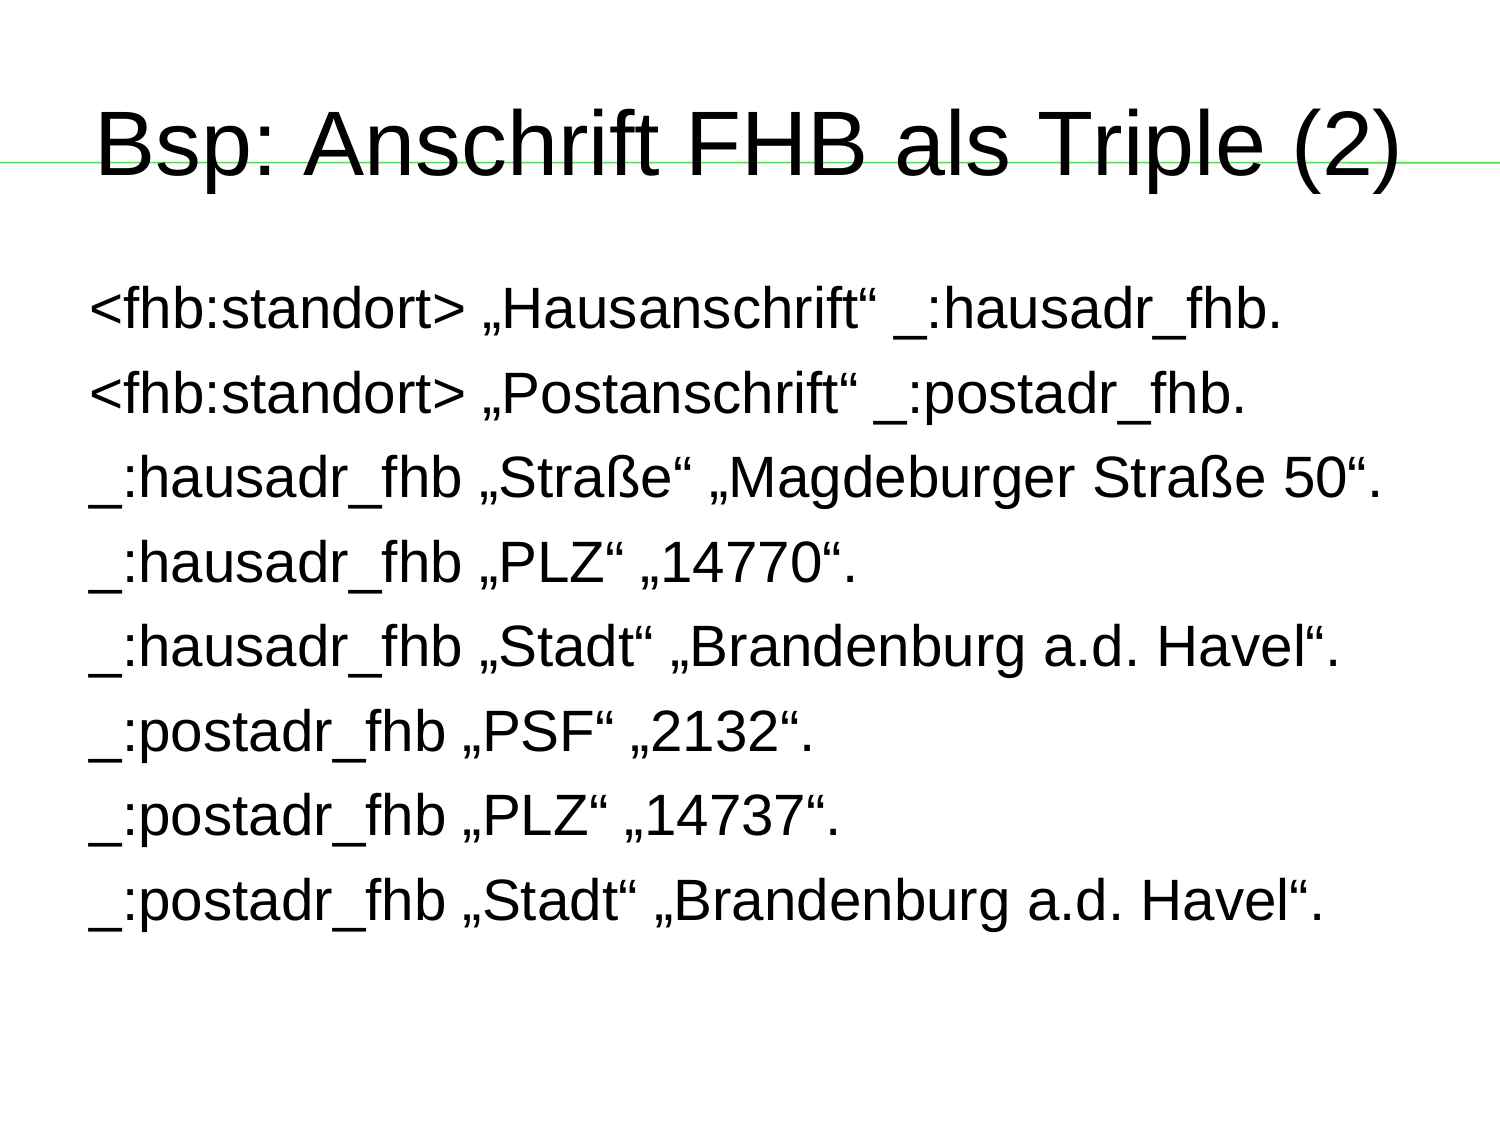

# Bsp: Anschrift FHB als Triple (2)‏
<fhb:standort> „Hausanschrift“ _:hausadr_fhb.
<fhb:standort> „Postanschrift“ _:postadr_fhb.
_:hausadr_fhb „Straße“ „Magdeburger Straße 50“.
_:hausadr_fhb „PLZ“ „14770“.
_:hausadr_fhb „Stadt“ „Brandenburg a.d. Havel“.
_:postadr_fhb „PSF“ „2132“.
_:postadr_fhb „PLZ“ „14737“.
_:postadr_fhb „Stadt“ „Brandenburg a.d. Havel“.